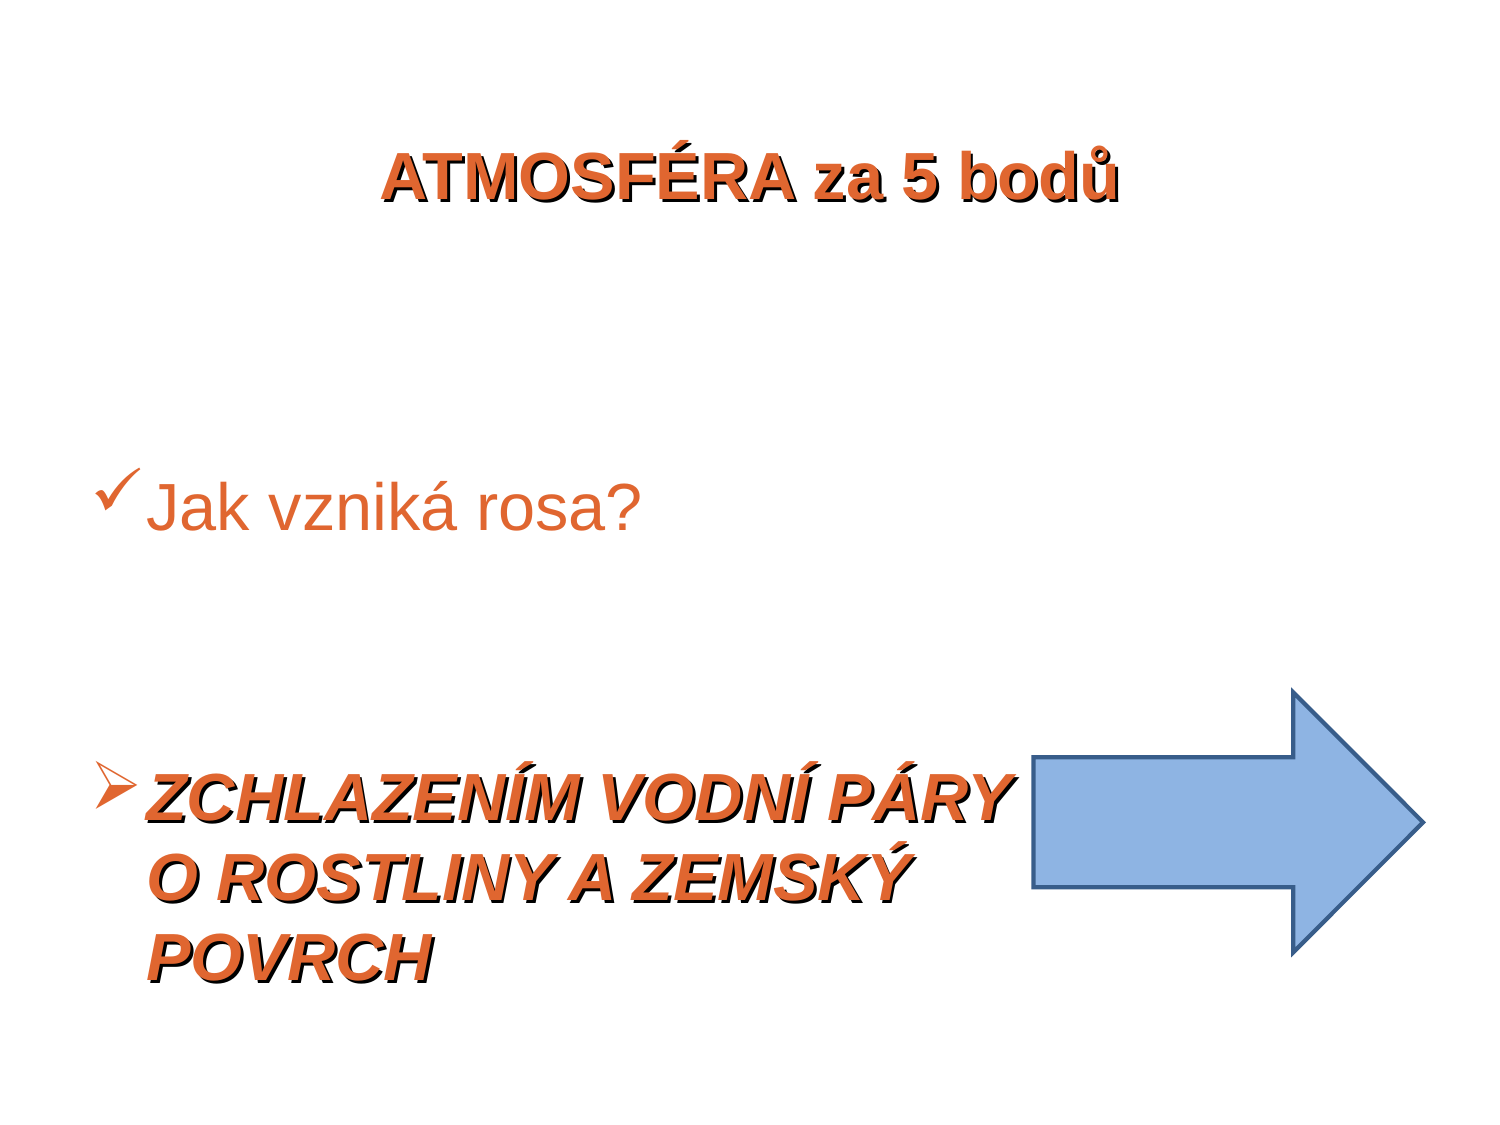

# ATMOSFÉRA za 5 bodů
Jak vzniká rosa?
ZCHLAZENÍM VODNÍ PÁRY
O ROSTLINY A ZEMSKÝ
POVRCH